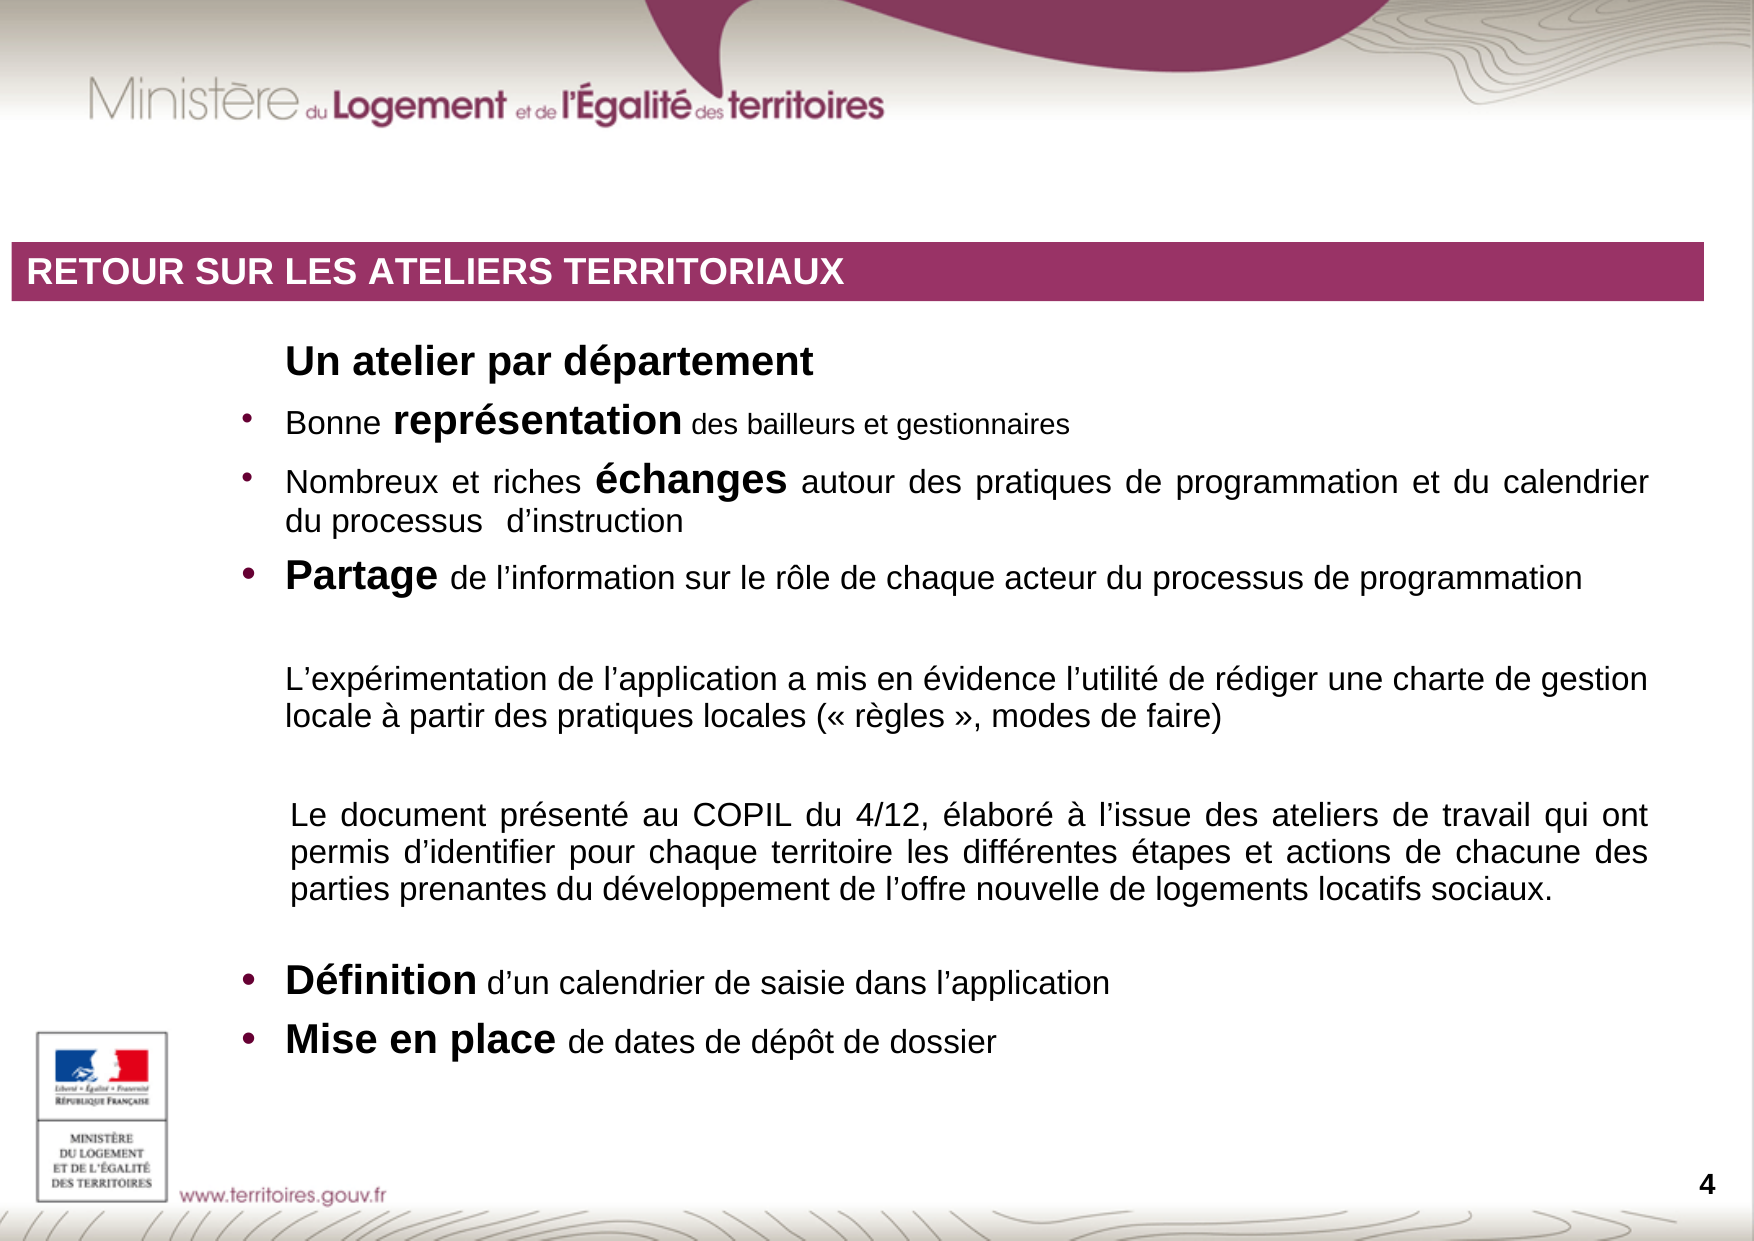

RETOUR SUR LES ATELIERS TERRITORIAUX
Un atelier par département
Bonne représentation des bailleurs et gestionnaires
Nombreux et riches échanges autour des pratiques de programmation et du calendrier du processus 	d’instruction
Partage de l’information sur le rôle de chaque acteur du processus de programmation
L’expérimentation de l’application a mis en évidence l’utilité de rédiger une charte de gestion locale à partir des pratiques locales (« règles », modes de faire)
Le document présenté au COPIL du 4/12, élaboré à l’issue des ateliers de travail qui ont permis d’identifier pour chaque territoire les différentes étapes et actions de chacune des parties prenantes du développement de l’offre nouvelle de logements locatifs sociaux.
Définition d’un calendrier de saisie dans l’application
Mise en place de dates de dépôt de dossier